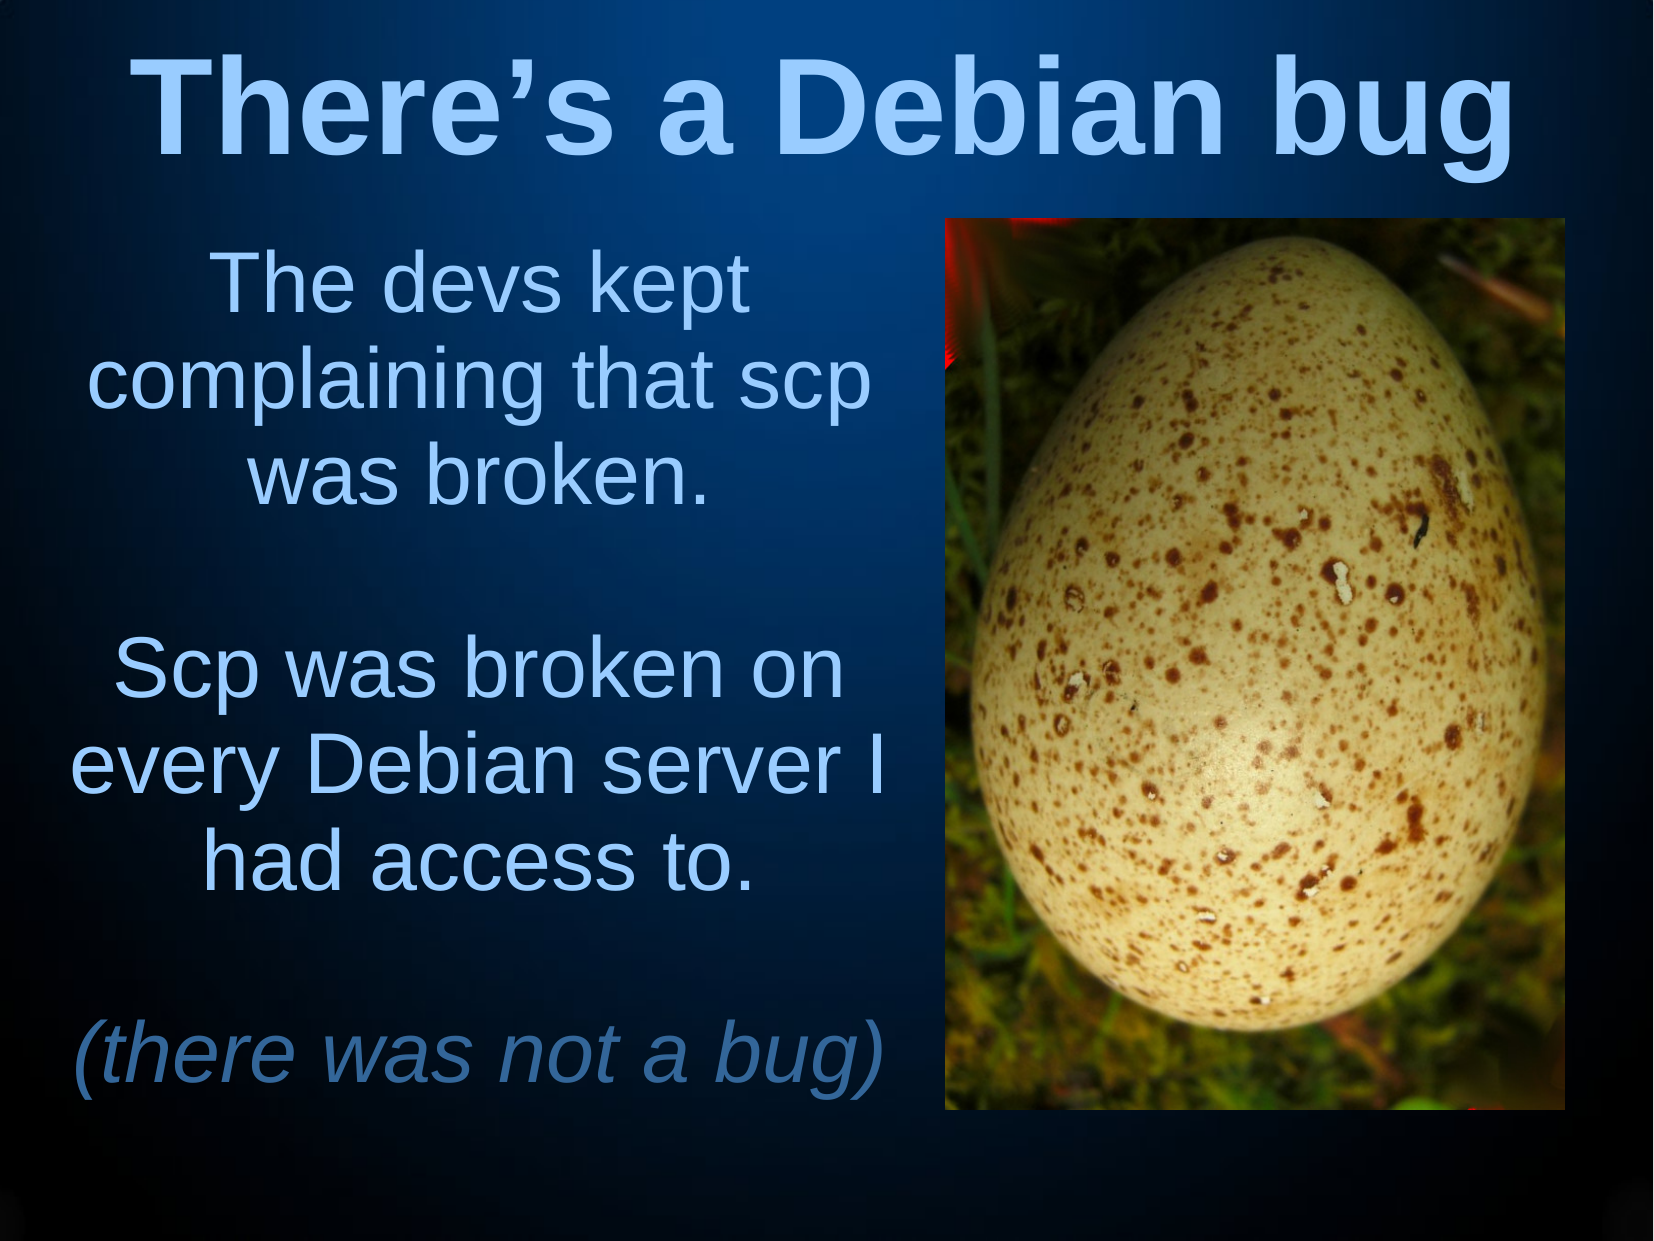

# There’s a Debian bug
The devs kept complaining that scp was broken.
Scp was broken on every Debian server I had access to.
(there was not a bug)